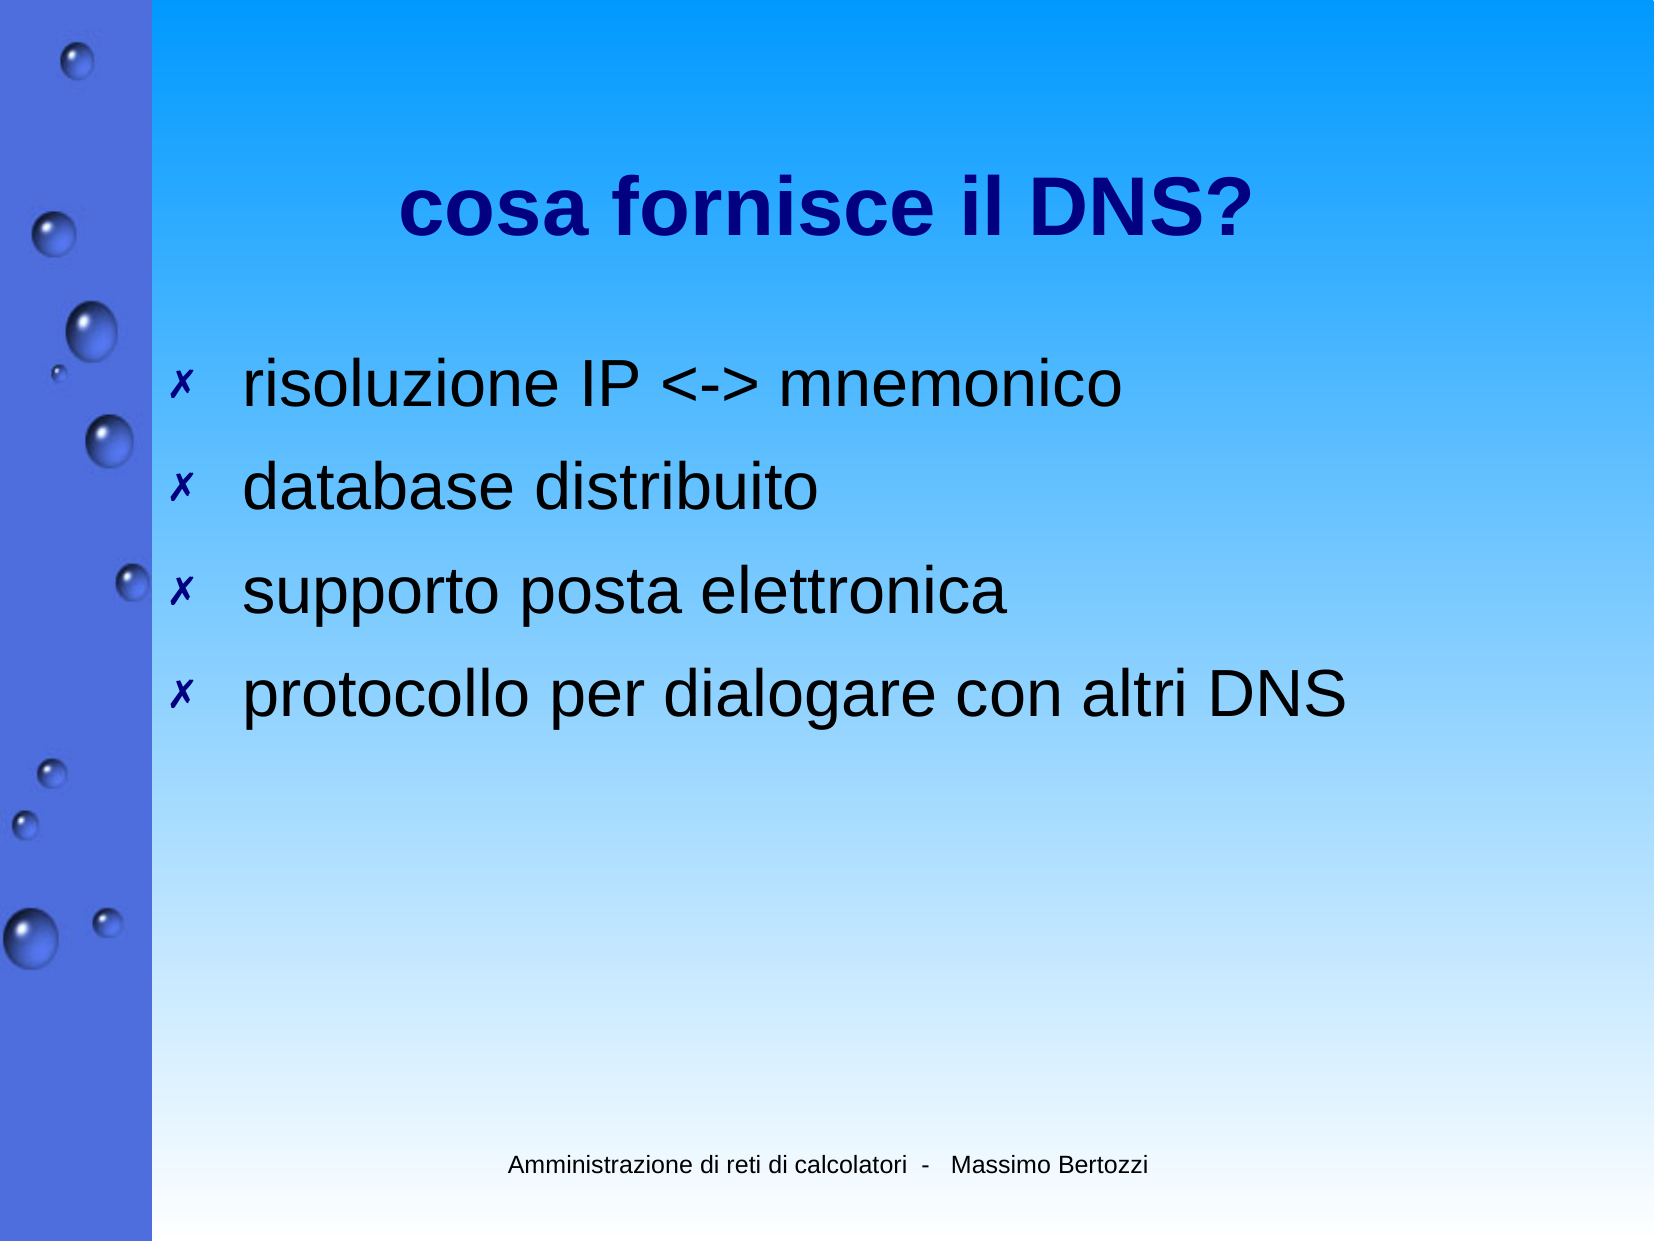

# cosa fornisce il DNS?
risoluzione IP <-> mnemonico
database distribuito
supporto posta elettronica
protocollo per dialogare con altri DNS